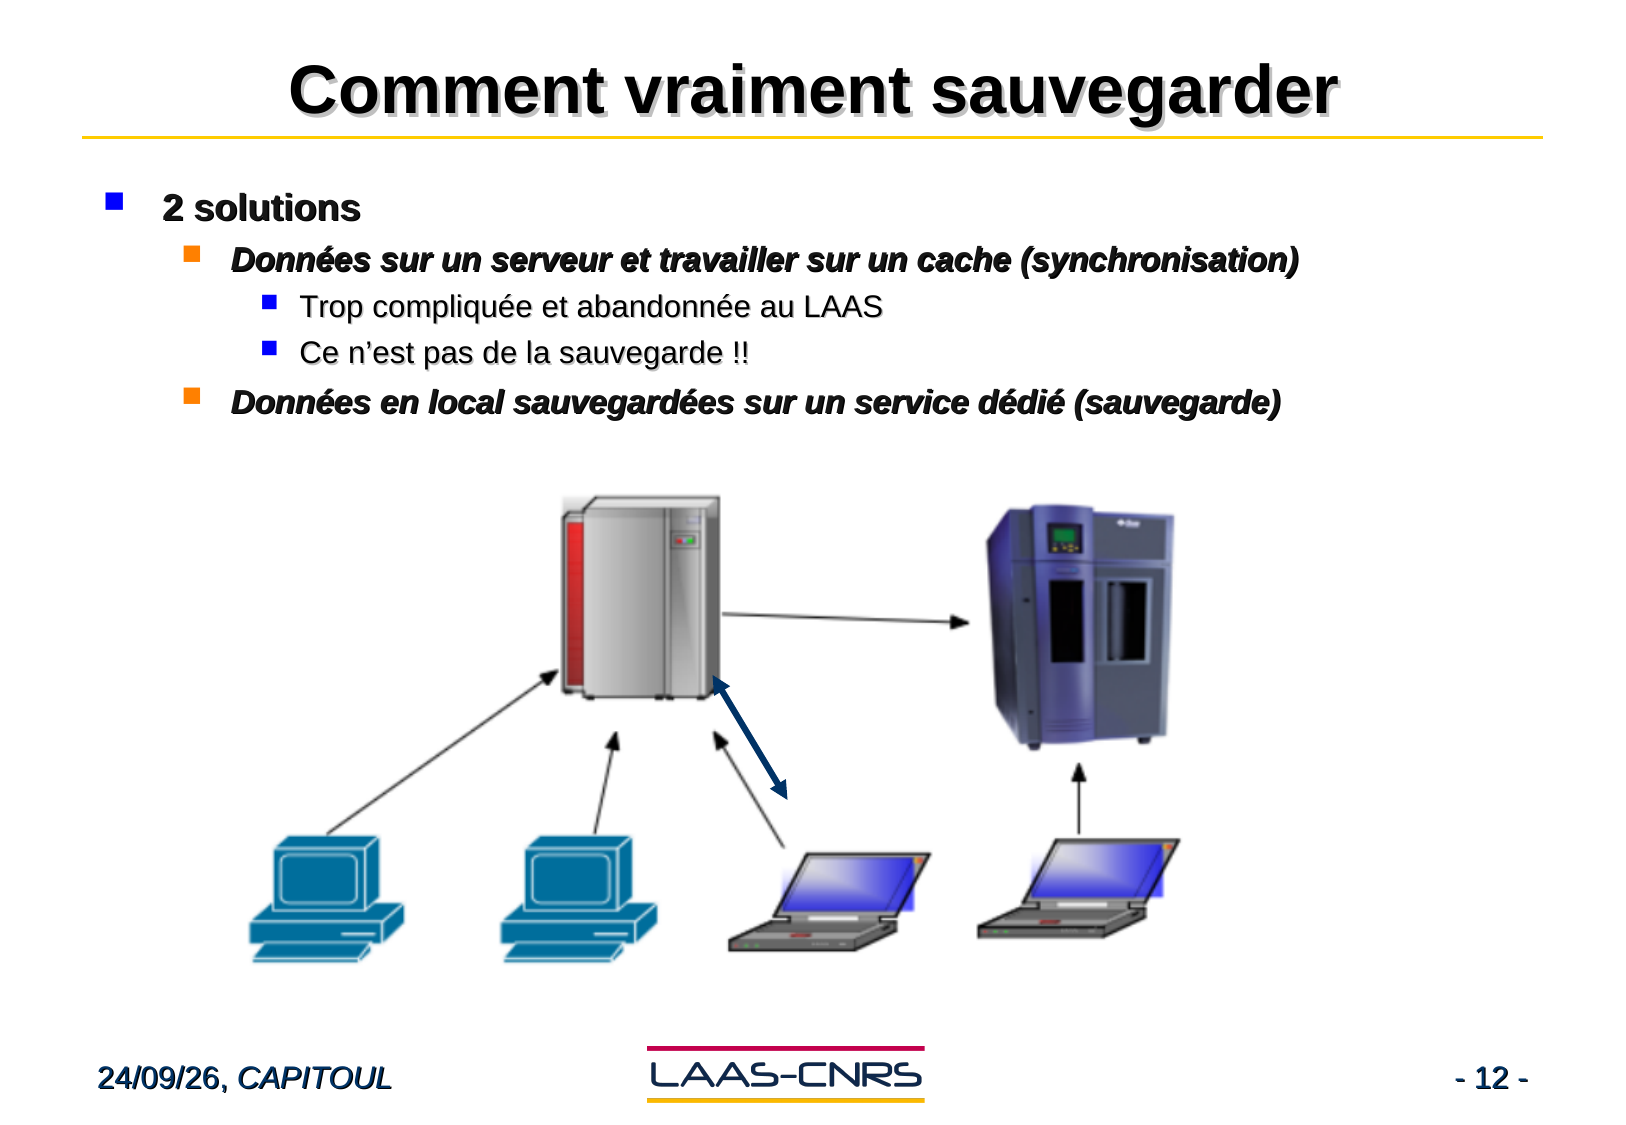

# Comment vraiment sauvegarder
2 solutions
Données sur un serveur et travailler sur un cache (synchronisation)
Trop compliquée et abandonnée au LAAS
Ce n’est pas de la sauvegarde !!
Données en local sauvegardées sur un service dédié (sauvegarde)
 , CAPITOUL